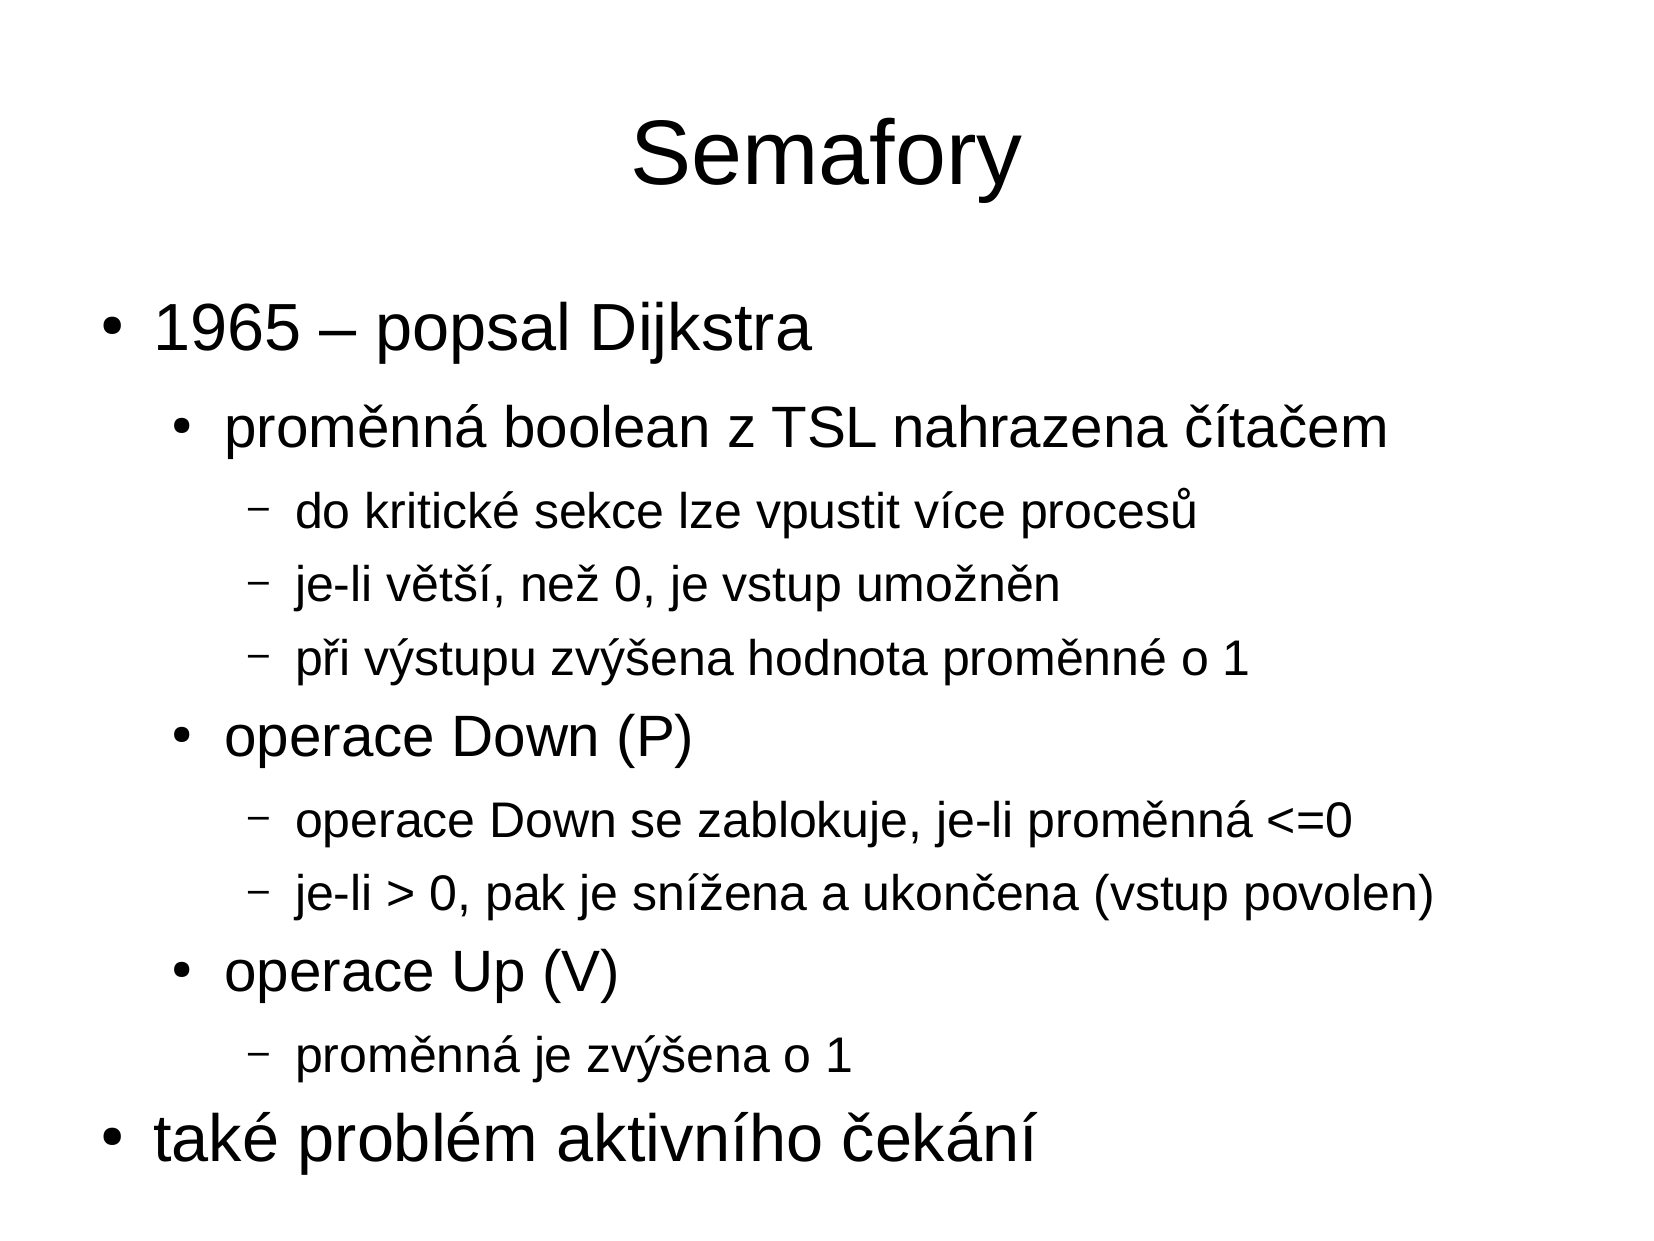

# Semafory
1965 – popsal Dijkstra
proměnná boolean z TSL nahrazena čítačem
do kritické sekce lze vpustit více procesů
je-li větší, než 0, je vstup umožněn
při výstupu zvýšena hodnota proměnné o 1
operace Down (P)
operace Down se zablokuje, je-li proměnná <=0
je-li > 0, pak je snížena a ukončena (vstup povolen)
operace Up (V)
proměnná je zvýšena o 1
také problém aktivního čekání